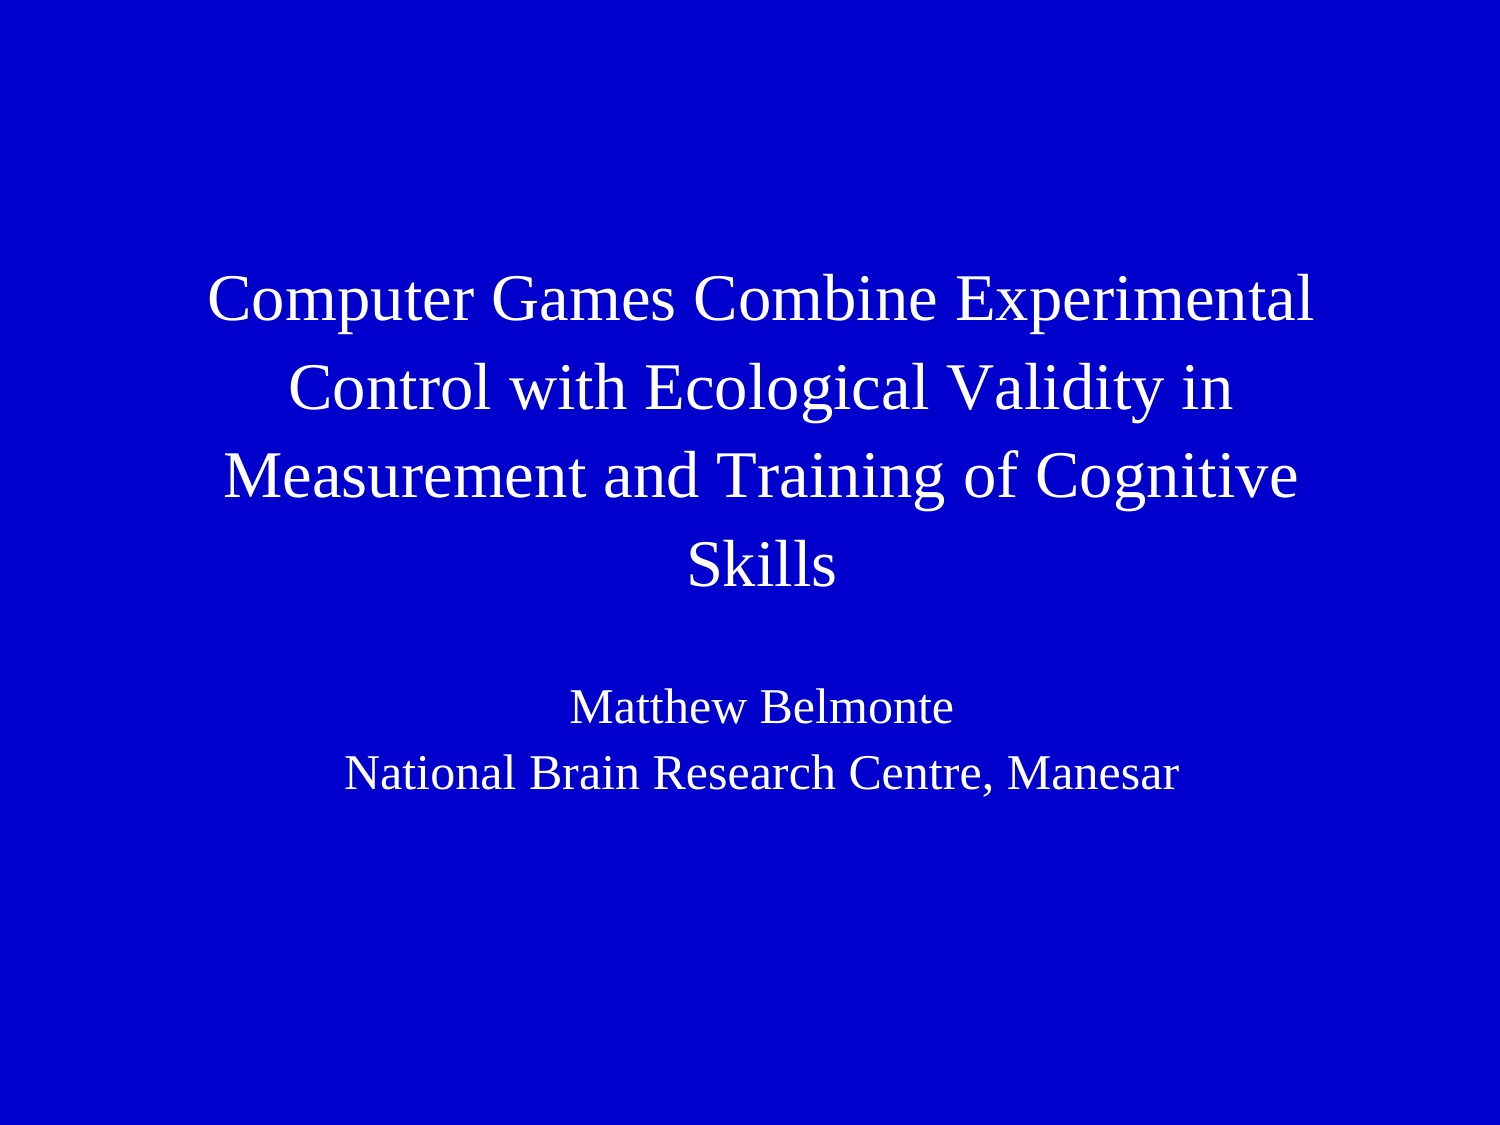

# Computer Games Combine Experimental Control with Ecological Validity in Measurement and Training of Cognitive Skills Matthew Belmonte National Brain Research Centre, Manesar